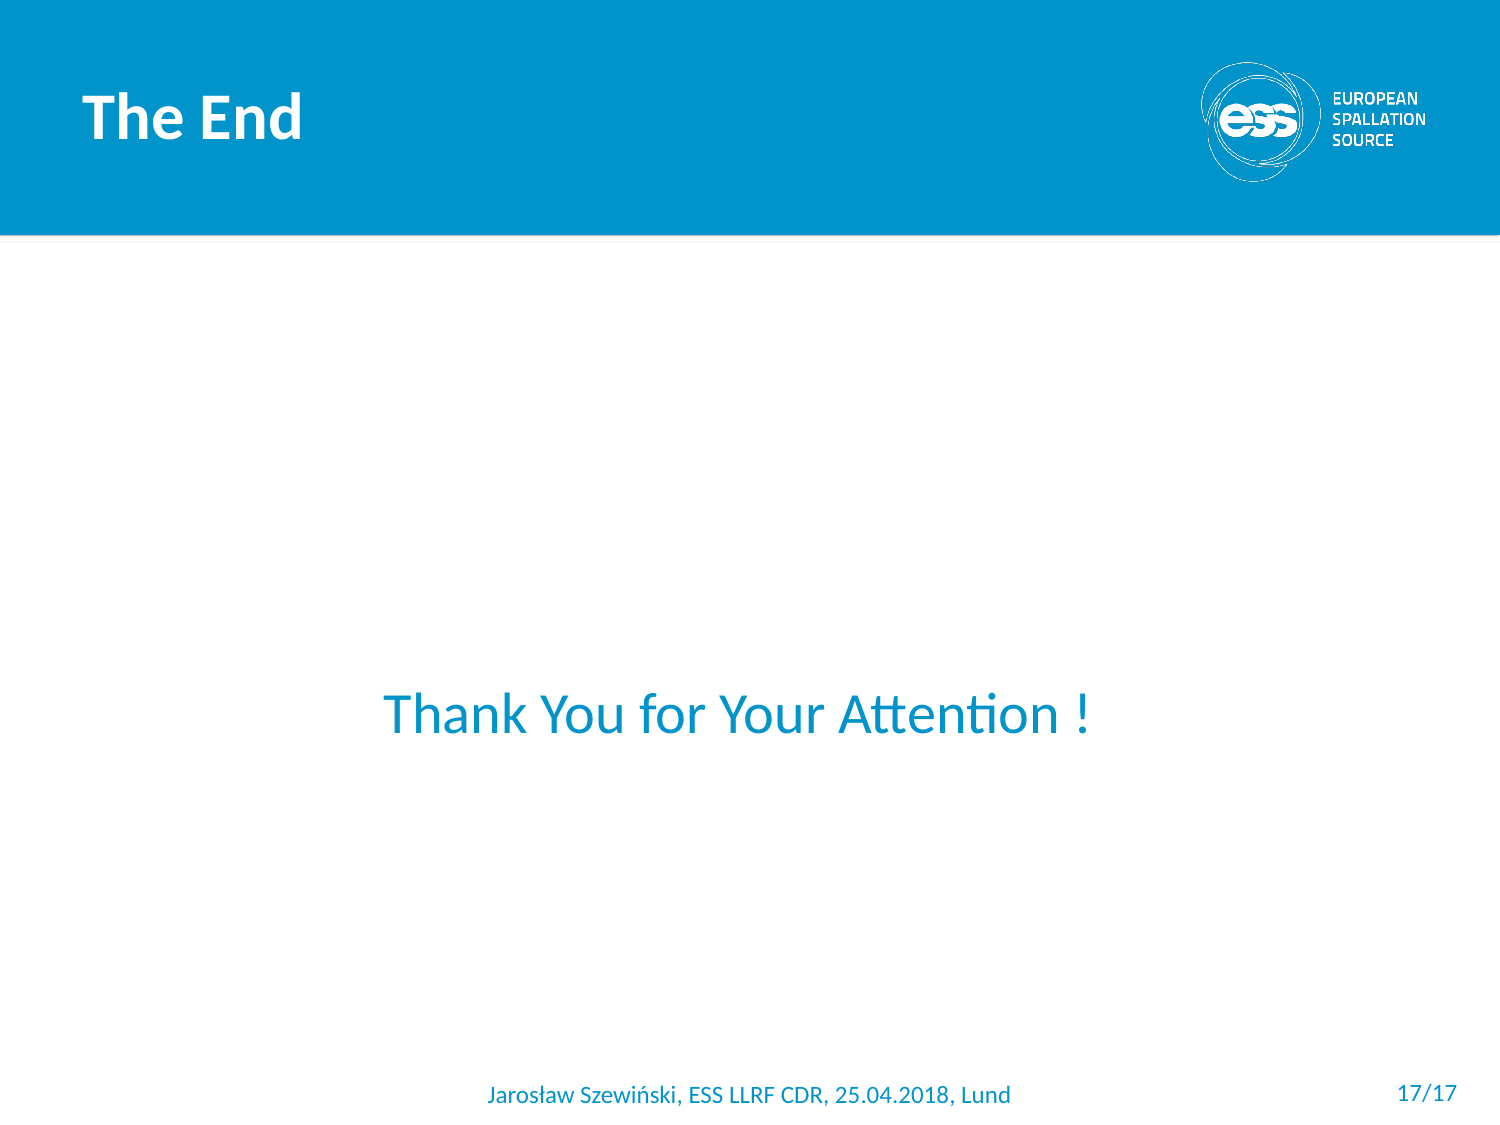

The End
Thank You for Your Attention !
Jarosław Szewiński, ESS LLRF CDR, 25.04.2018, Lund